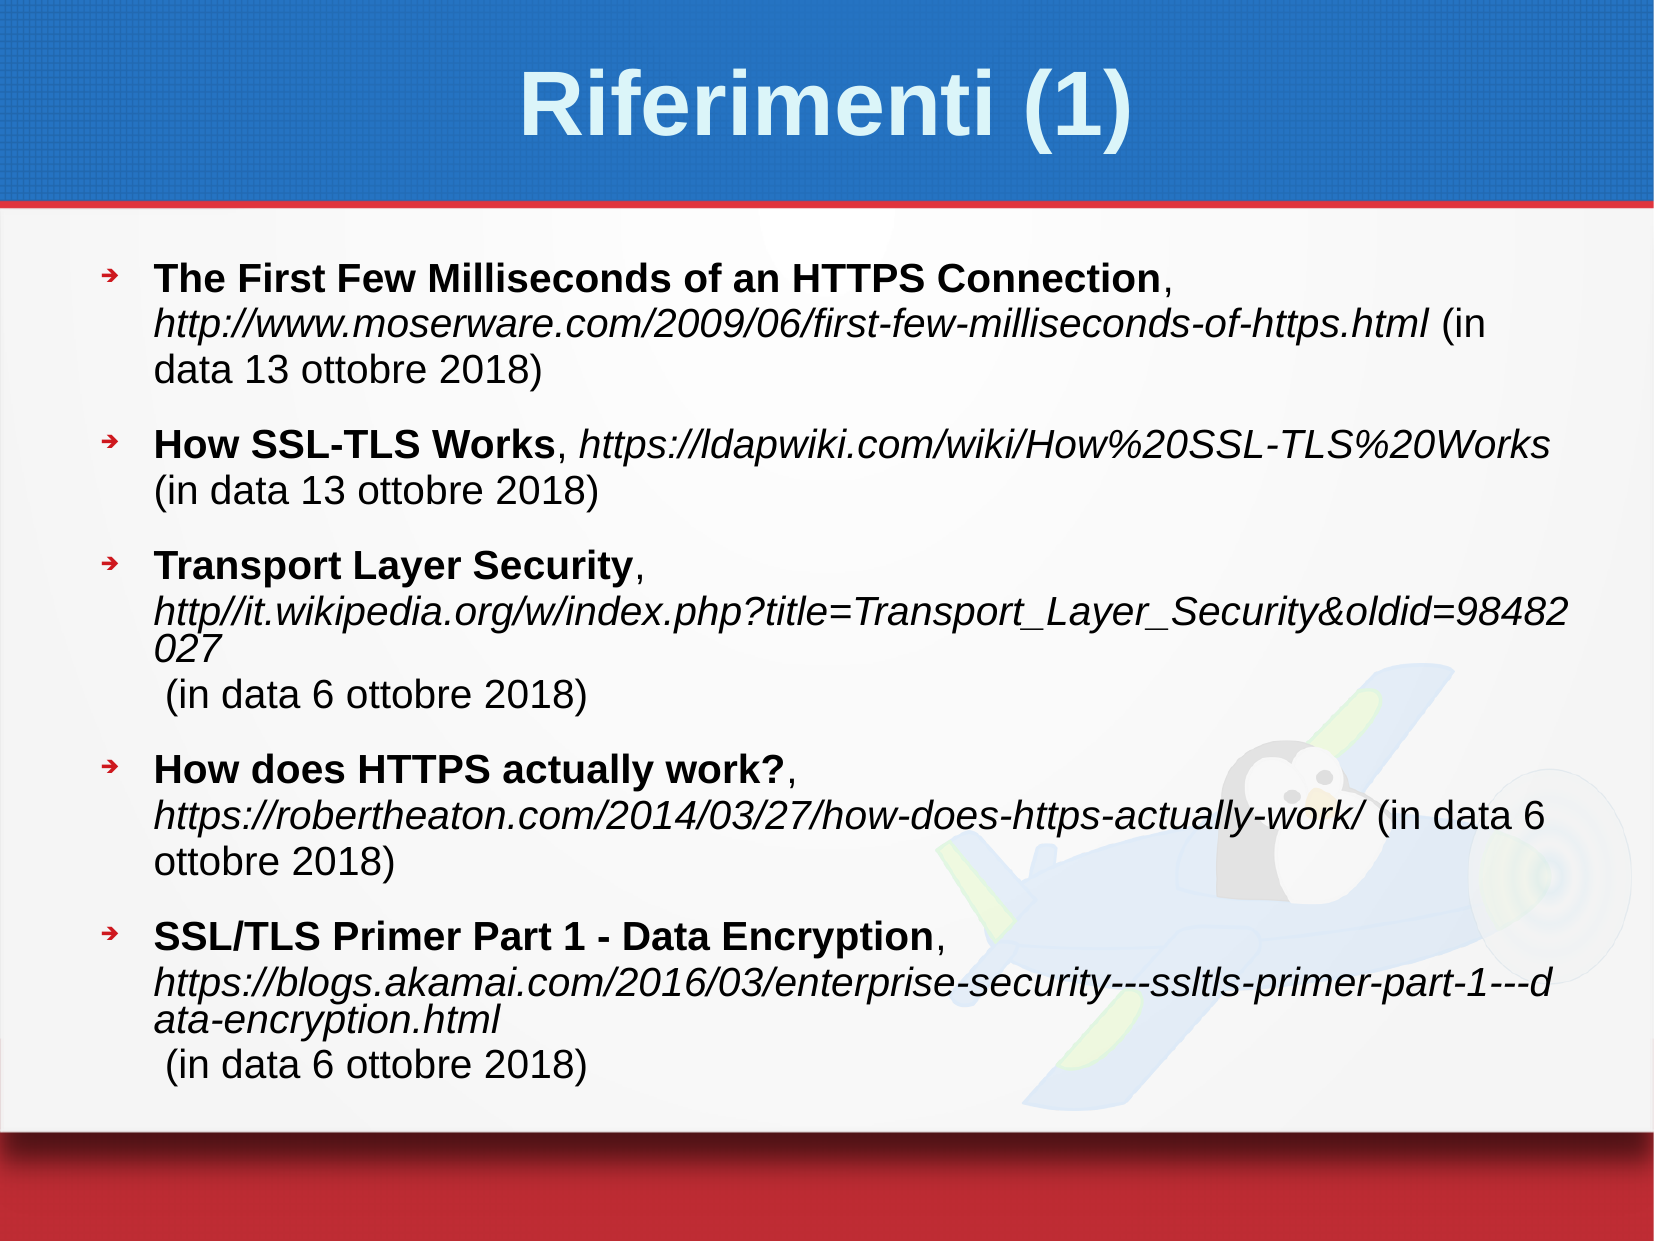

# Riferimenti (1)
The First Few Milliseconds of an HTTPS Connection, http://www.moserware.com/2009/06/first-few-milliseconds-of-https.html (in data 13 ottobre 2018)
How SSL-TLS Works, https://ldapwiki.com/wiki/How%20SSL-TLS%20Works (in data 13 ottobre 2018)
Transport Layer Security, http//it.wikipedia.org/w/index.php?title=Transport_Layer_Security&oldid=98482027 (in data 6 ottobre 2018)
How does HTTPS actually work?, https://robertheaton.com/2014/03/27/how-does-https-actually-work/ (in data 6 ottobre 2018)
SSL/TLS Primer Part 1 - Data Encryption, https://blogs.akamai.com/2016/03/enterprise-security---ssltls-primer-part-1---data-encryption.html (in data 6 ottobre 2018)